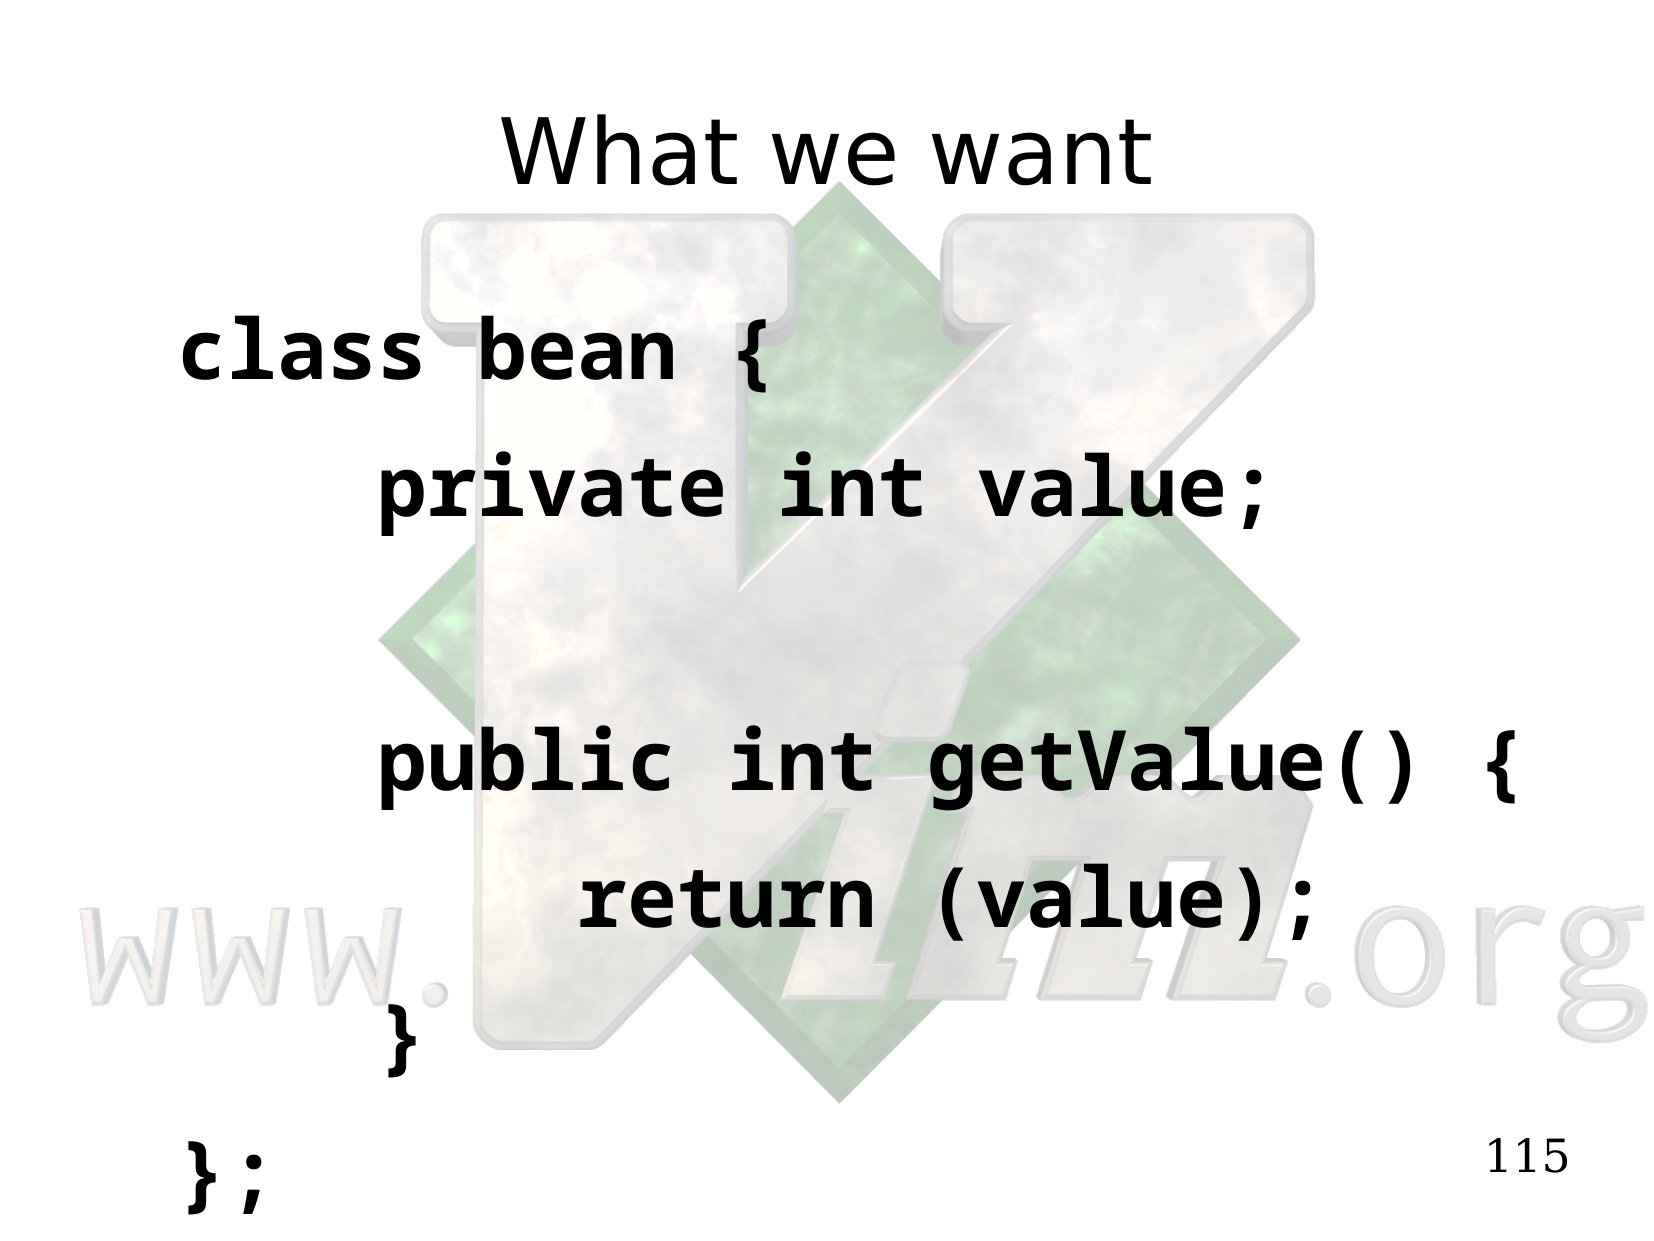

# What we want
class bean {
 private int value;
 public int getValue() {
 return (value);
 }
};
115